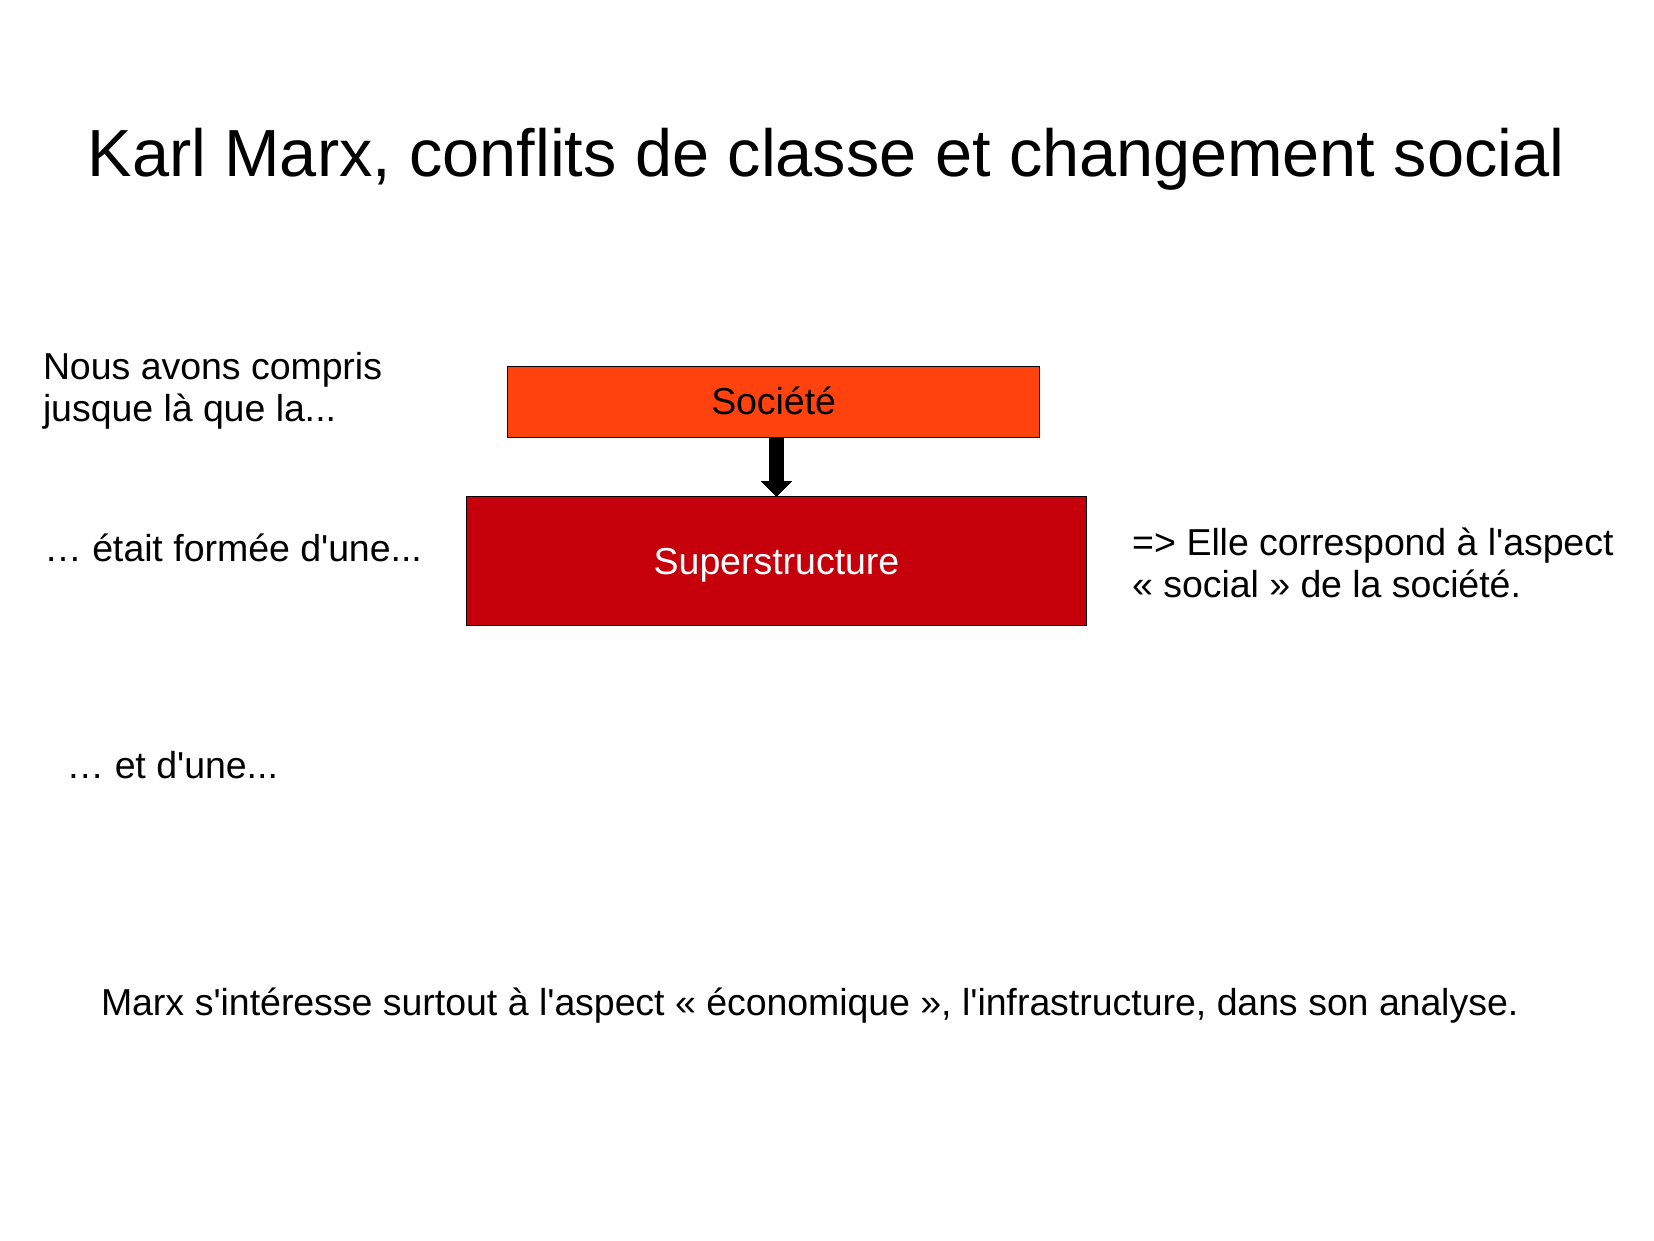

# Karl Marx, conflits de classe et changement social
Nous avons compris
jusque là que la...
Société
Superstructure
=> Elle correspond à l'aspect
« social » de la société.
… était formée d'une...
… et d'une...
Marx s'intéresse surtout à l'aspect « économique », l'infrastructure, dans son analyse.